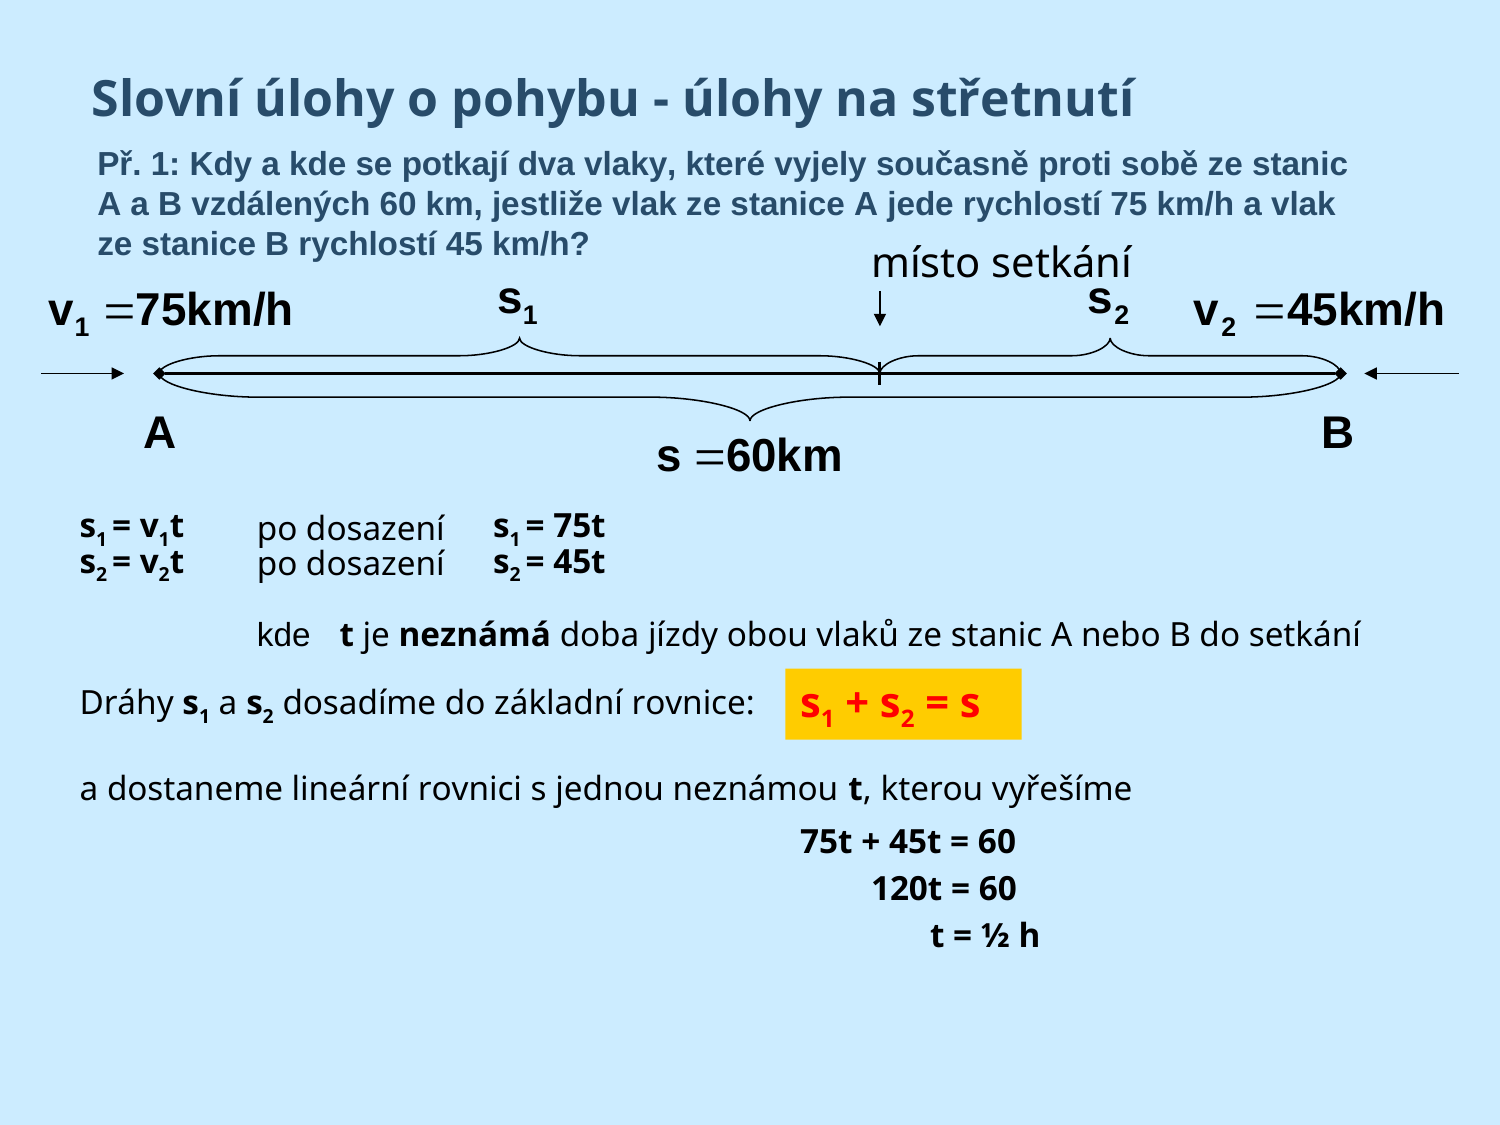

Slovní úlohy o pohybu - úlohy na střetnutí
Př. 1: Kdy a kde se potkají dva vlaky, které vyjely současně proti sobě ze stanic
A a B vzdálených 60 km, jestliže vlak ze stanice A jede rychlostí 75 km/h a vlak
ze stanice B rychlostí 45 km/h?
místo setkání
s1 = v1t
po dosazení
s1 = 75t
s2 = v2t
po dosazení
s2 = 45t
kde
t je neznámá doba jízdy obou vlaků ze stanic A nebo B do setkání
Dráhy s1 a s2 dosadíme do základní rovnice:
s1 + s2 = s
a dostaneme lineární rovnici s jednou neznámou t, kterou vyřešíme
75t + 45t = 60
120t = 60
t = ½ h